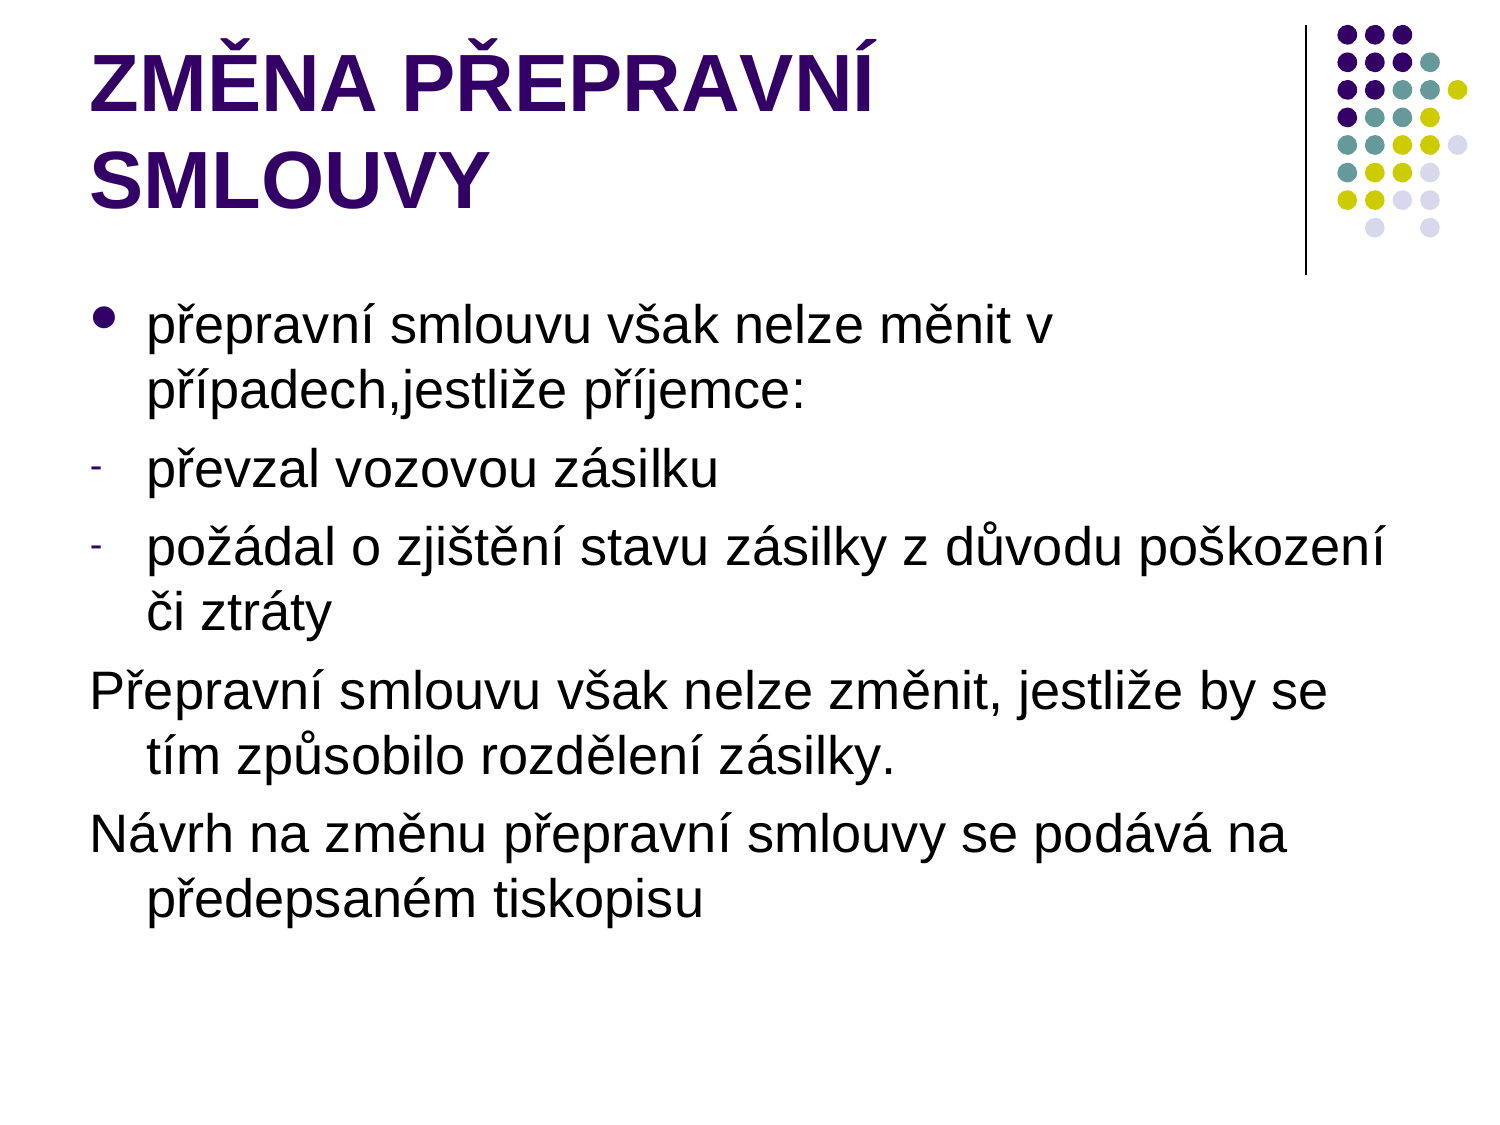

# ZMĚNA PŘEPRAVNÍ SMLOUVY
přepravní smlouvu však nelze měnit v případech,jestliže příjemce:
převzal vozovou zásilku
požádal o zjištění stavu zásilky z důvodu poškození či ztráty
Přepravní smlouvu však nelze změnit, jestliže by se tím způsobilo rozdělení zásilky.
Návrh na změnu přepravní smlouvy se podává na předepsaném tiskopisu